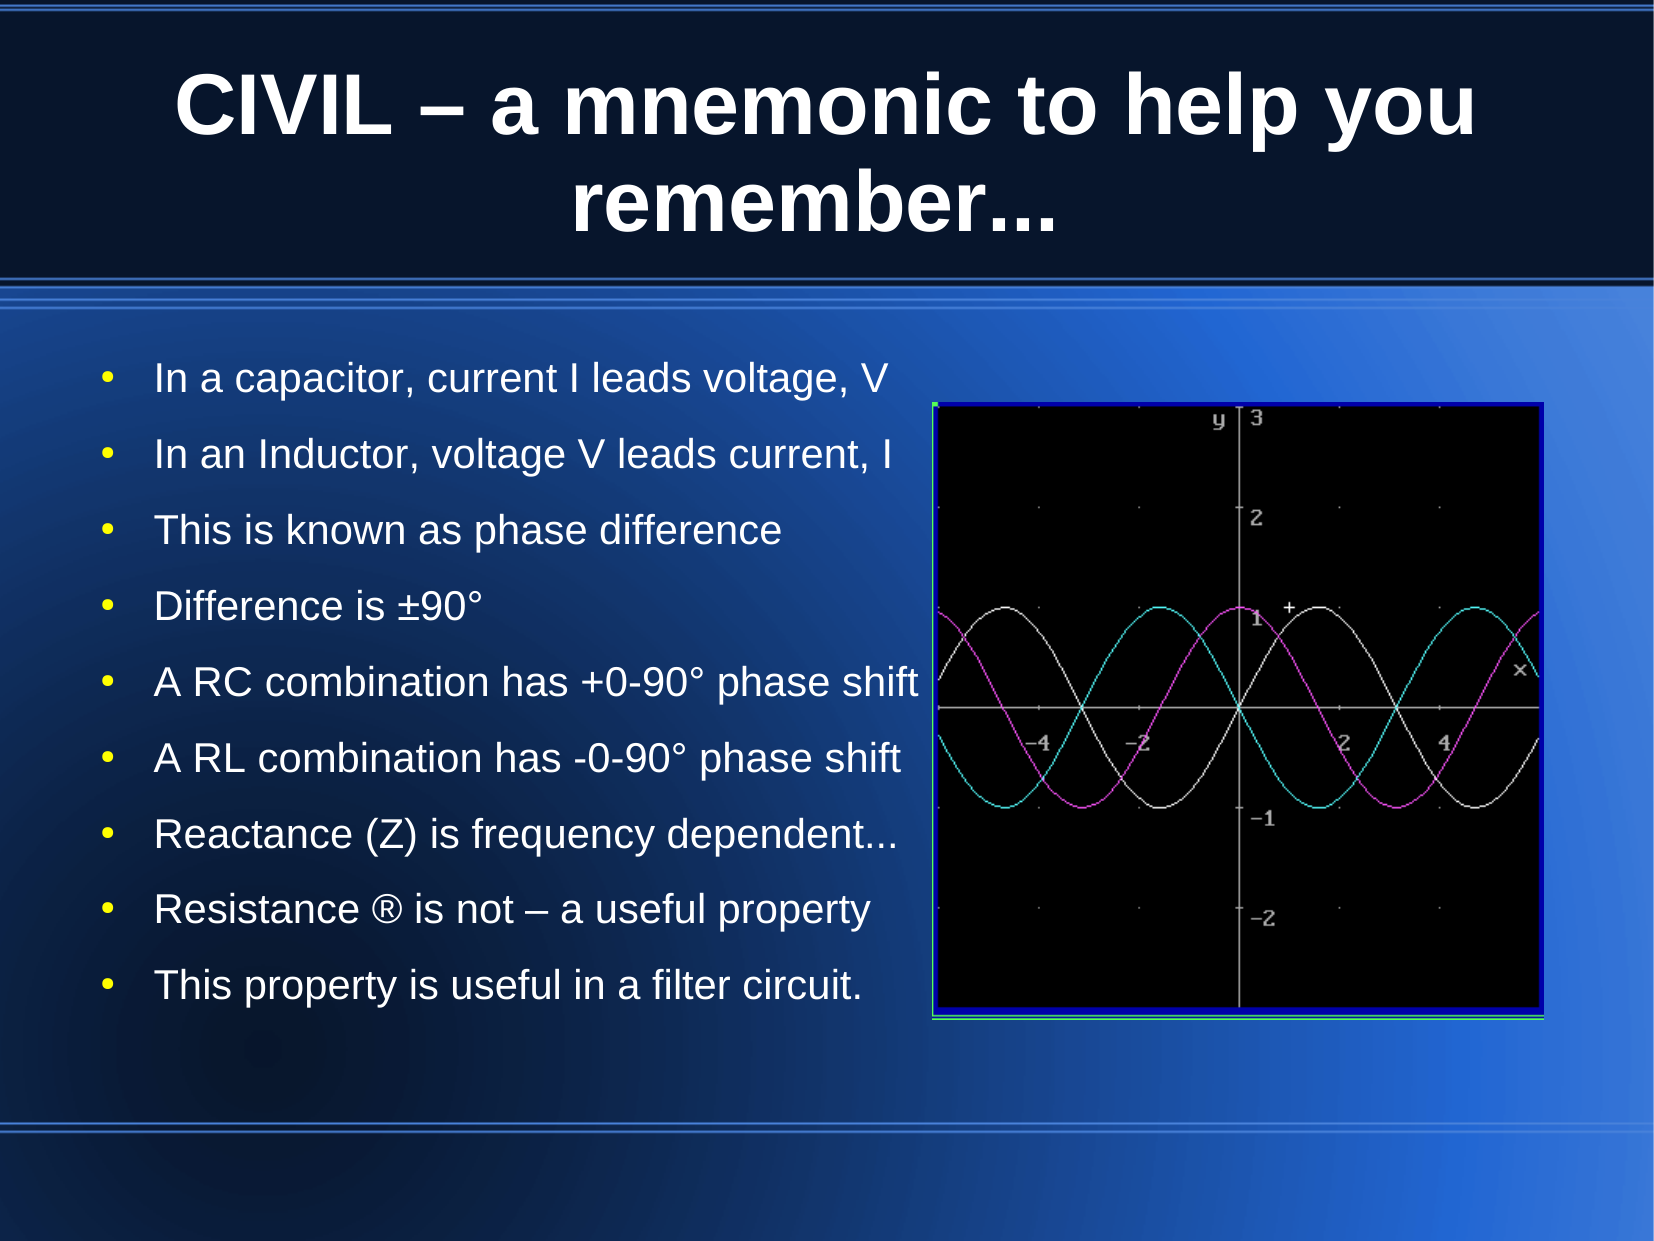

# CIVIL – a mnemonic to help you remember...
In a capacitor, current I leads voltage, V
In an Inductor, voltage V leads current, I
This is known as phase difference
Difference is ±90°
A RC combination has +0-90° phase shift
A RL combination has -0-90° phase shift
Reactance (Z) is frequency dependent...
Resistance ® is not – a useful property
This property is useful in a filter circuit.